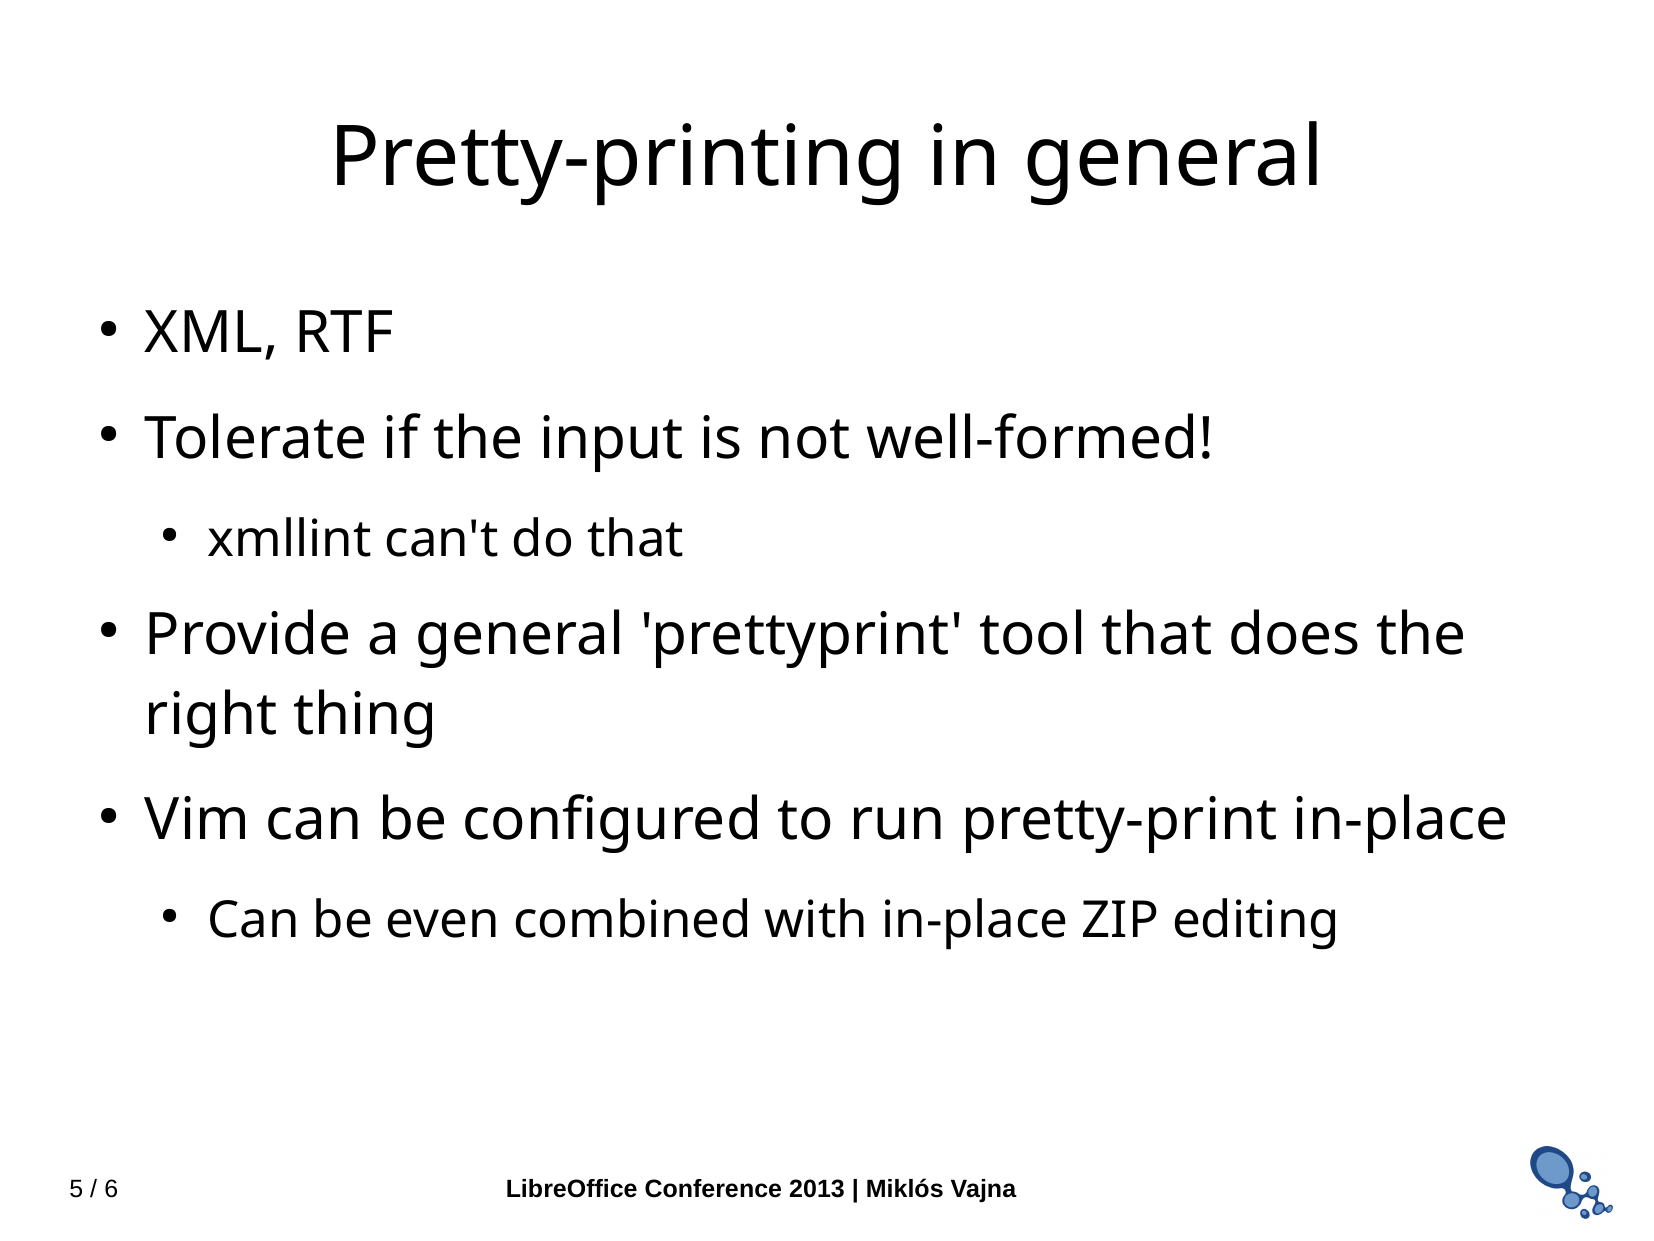

# Pretty-printing in general
XML, RTF
Tolerate if the input is not well-formed!
xmllint can't do that
Provide a general 'prettyprint' tool that does the right thing
Vim can be configured to run pretty-print in-place
Can be even combined with in-place ZIP editing